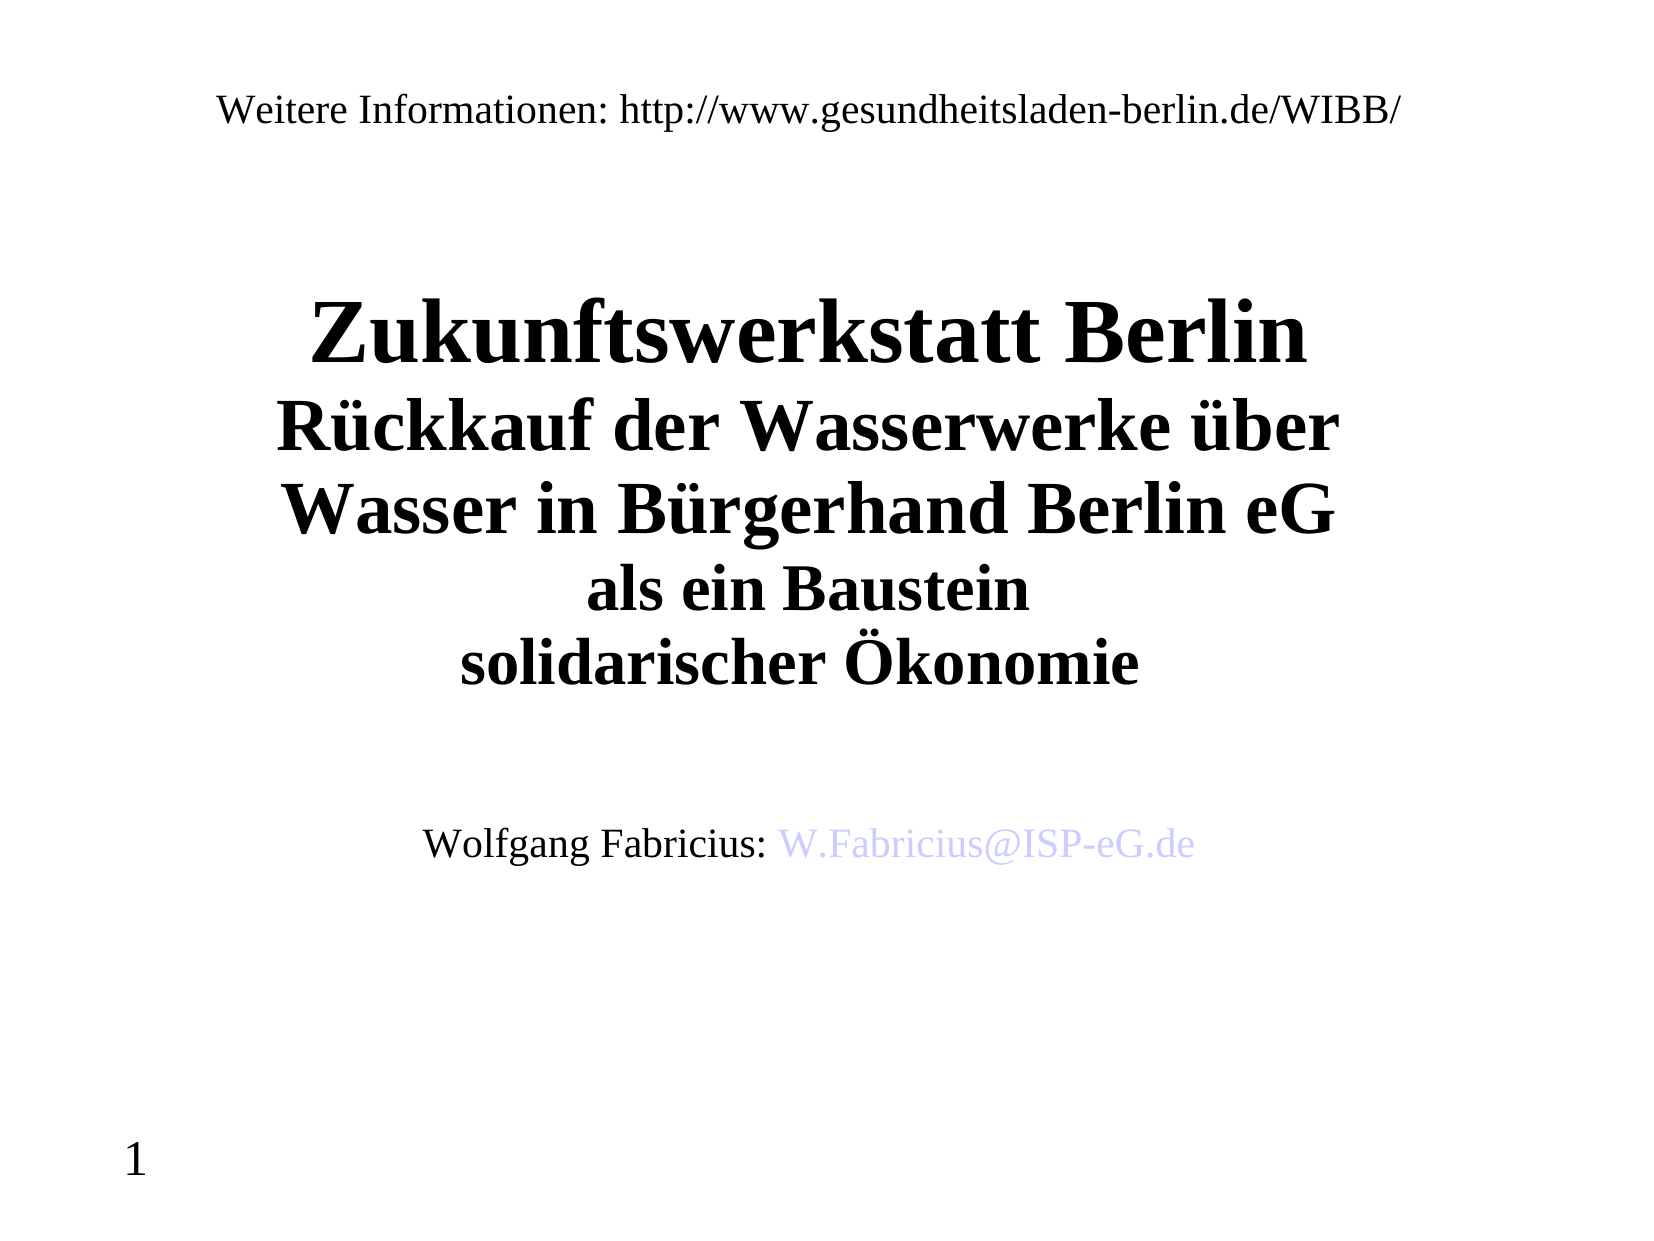

Weitere Informationen: http://www.gesundheitsladen-berlin.de/WIBB/
Zukunftswerkstatt Berlin
Rückkauf der Wasserwerke über
Wasser in Bürgerhand Berlin eG
als ein Baustein
solidarischer Ökonomie
Wolfgang Fabricius: W.Fabricius@ISP-eG.de